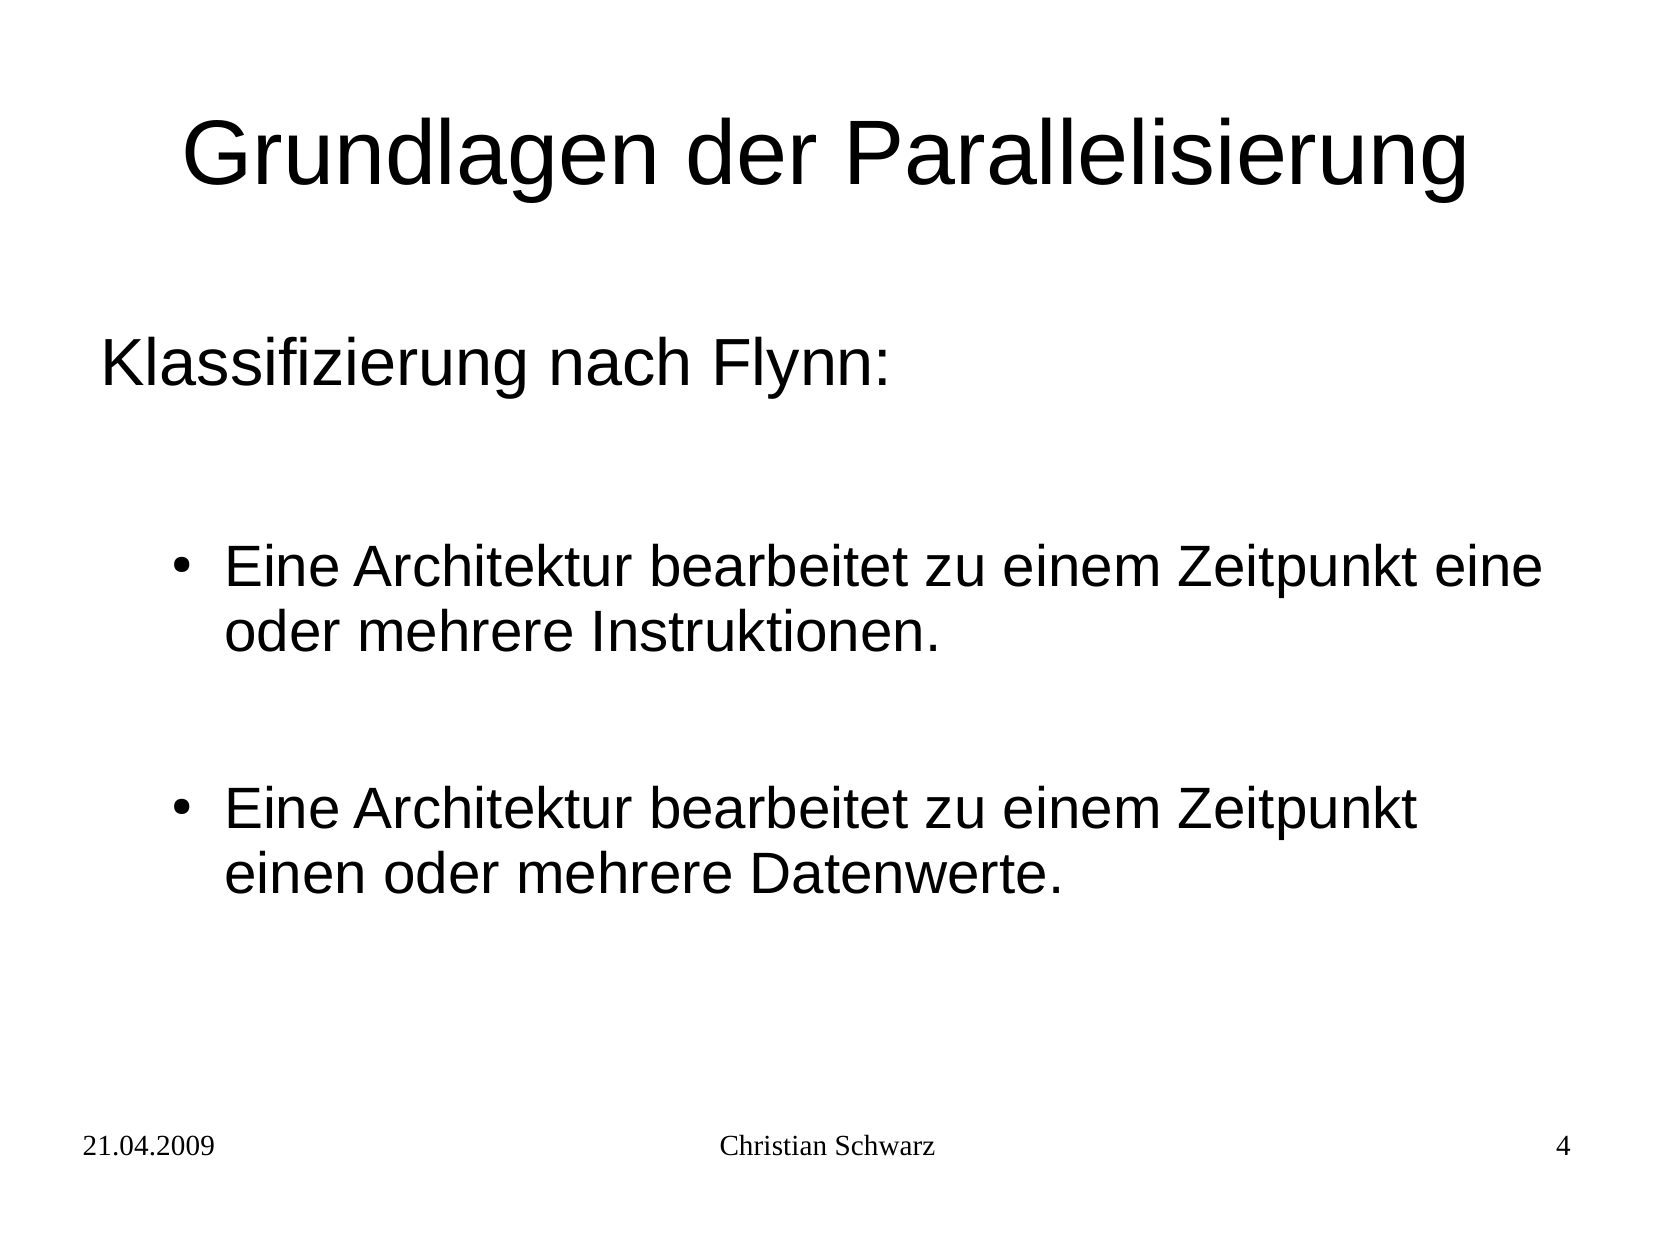

# Grundlagen der Parallelisierung
Klassifizierung nach Flynn:
Eine Architektur bearbeitet zu einem Zeitpunkt eine oder mehrere Instruktionen.
Eine Architektur bearbeitet zu einem Zeitpunkt einen oder mehrere Datenwerte.
21.04.2009
Christian Schwarz
4